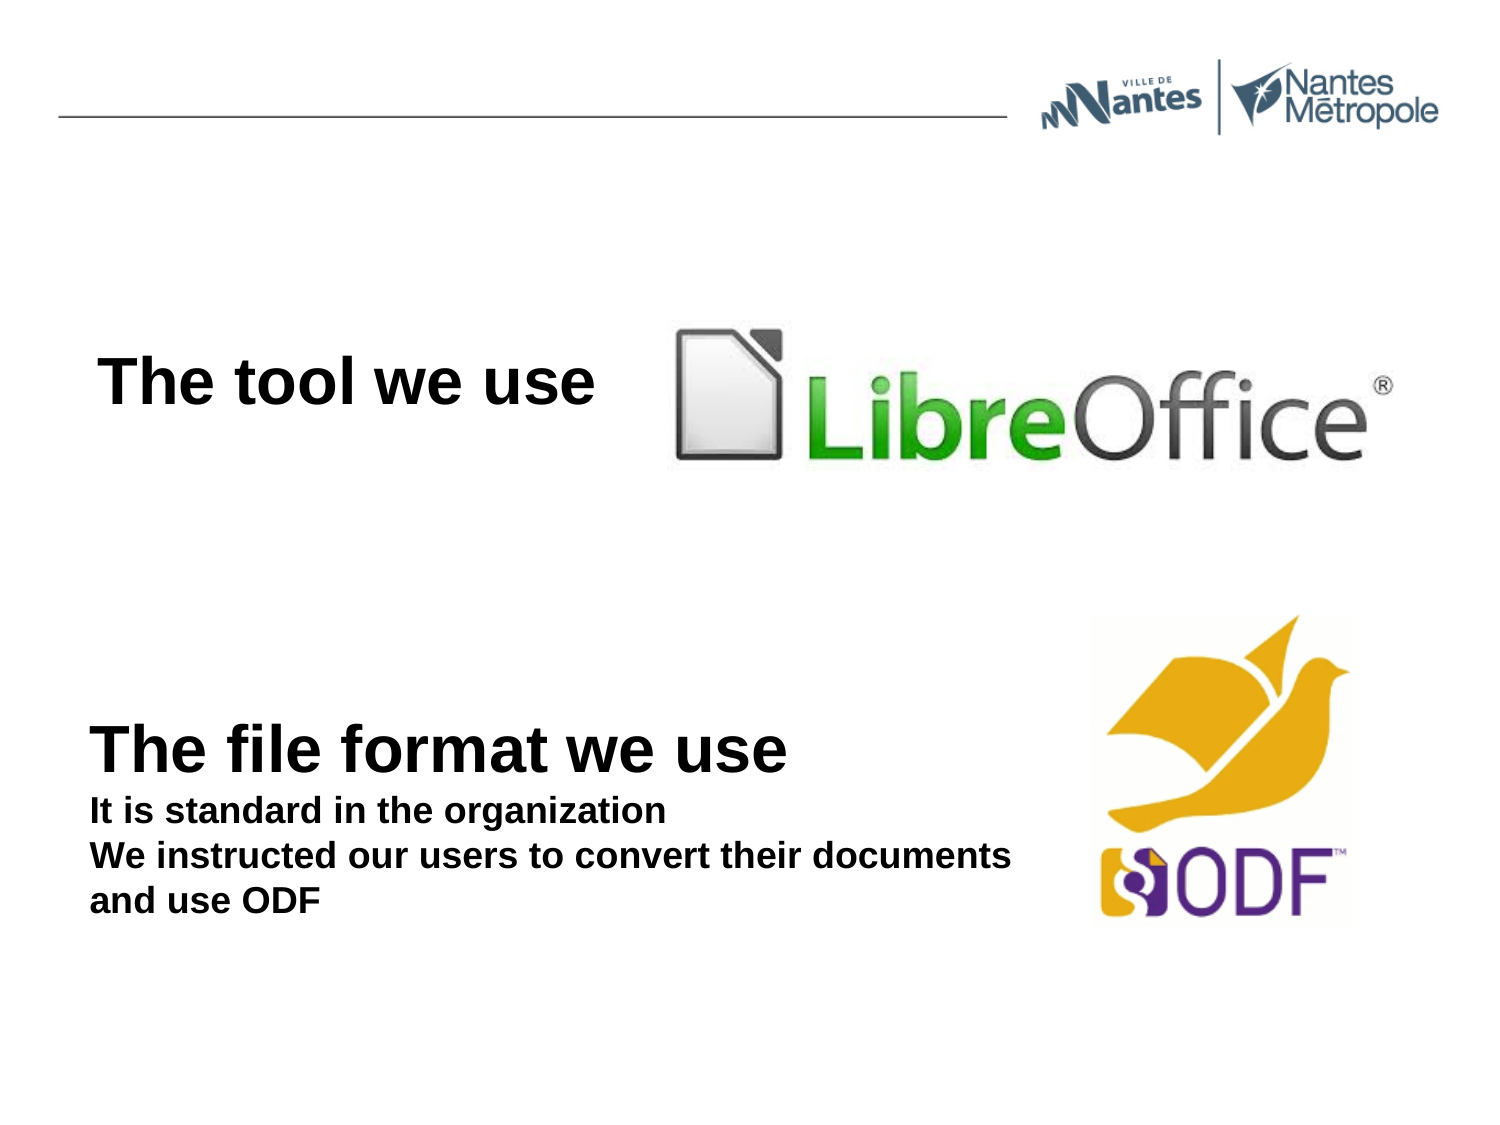

#
The tool we use
The file format we use
It is standard in the organization
We instructed our users to convert their documents
and use ODF